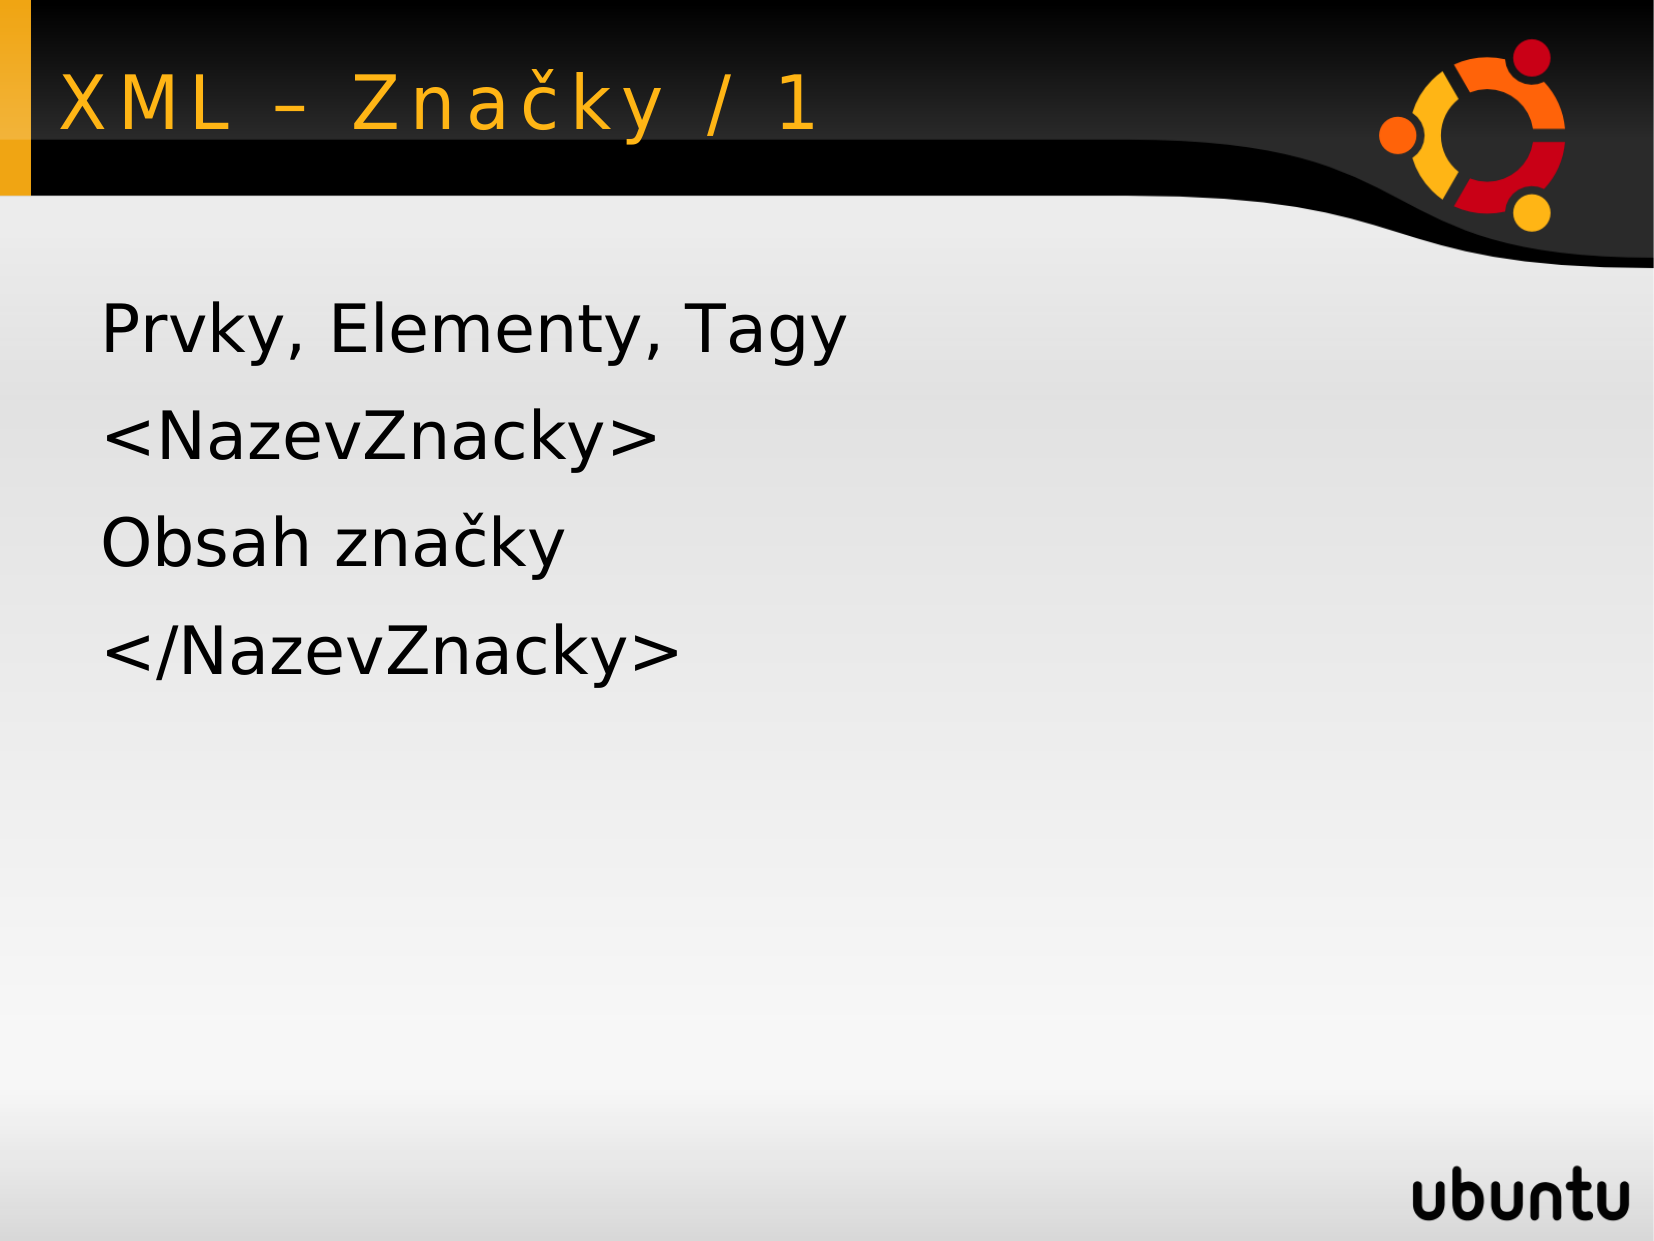

# XML – Značky / 1
Prvky, Elementy, Tagy
<NazevZnacky>
Obsah značky
</NazevZnacky>